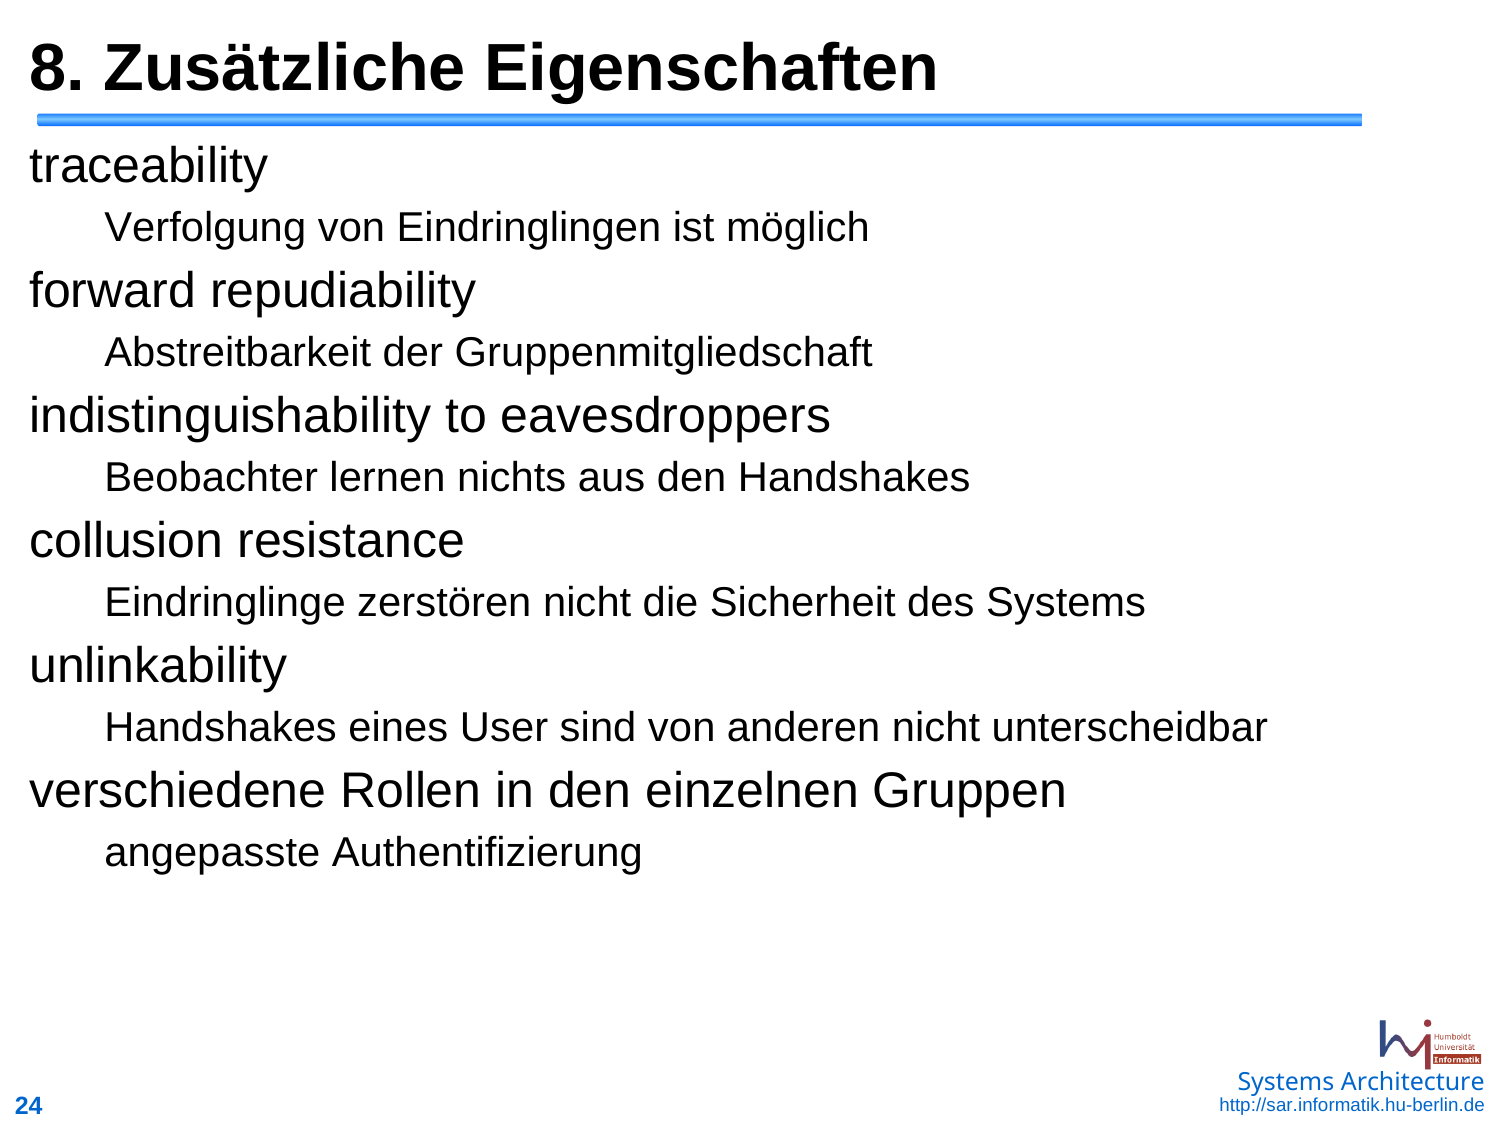

# 8. Zusätzliche Eigenschaften
traceability
Verfolgung von Eindringlingen ist möglich
forward repudiability
Abstreitbarkeit der Gruppenmitgliedschaft
indistinguishability to eavesdroppers
Beobachter lernen nichts aus den Handshakes
collusion resistance
Eindringlinge zerstören nicht die Sicherheit des Systems
unlinkability
Handshakes eines User sind von anderen nicht unterscheidbar
verschiedene Rollen in den einzelnen Gruppen
angepasste Authentifizierung